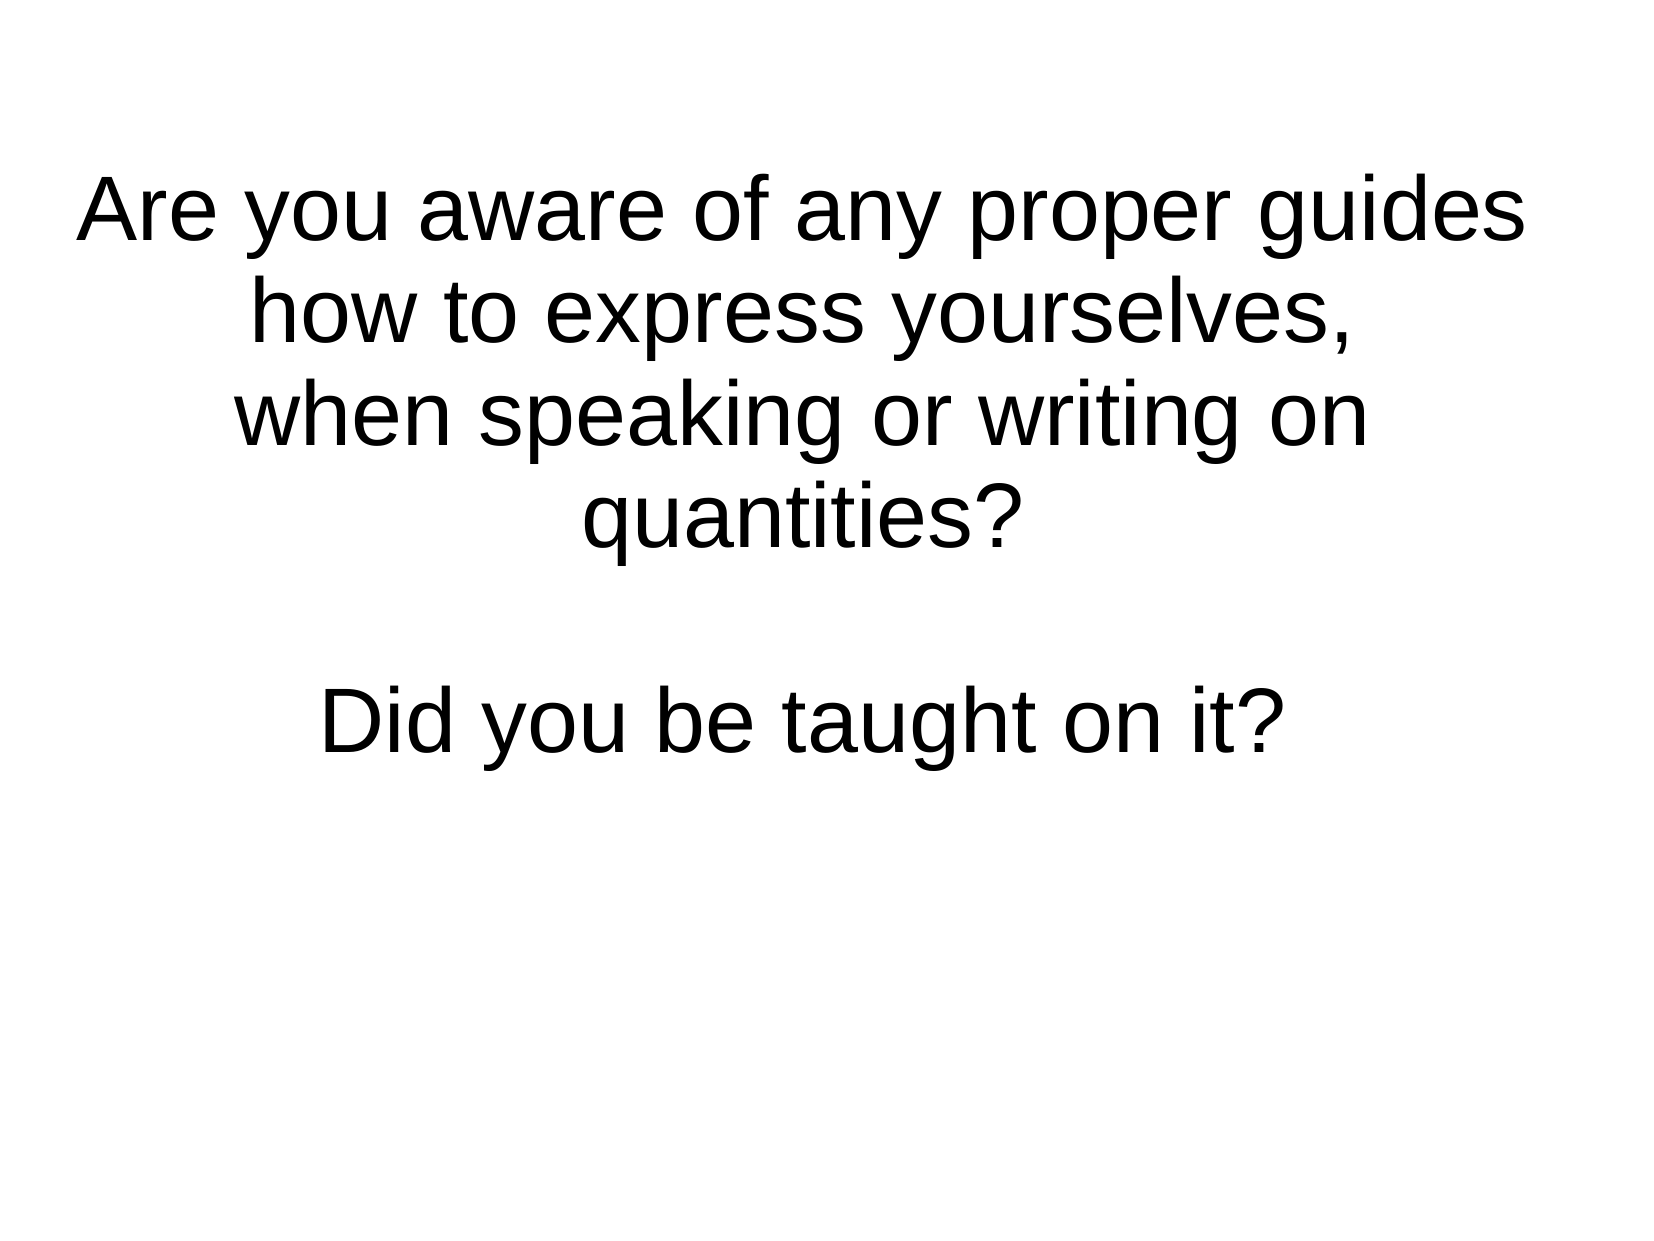

# Are you aware of any proper guides how to express yourselves, when speaking or writing on quantities? Did you be taught on it?